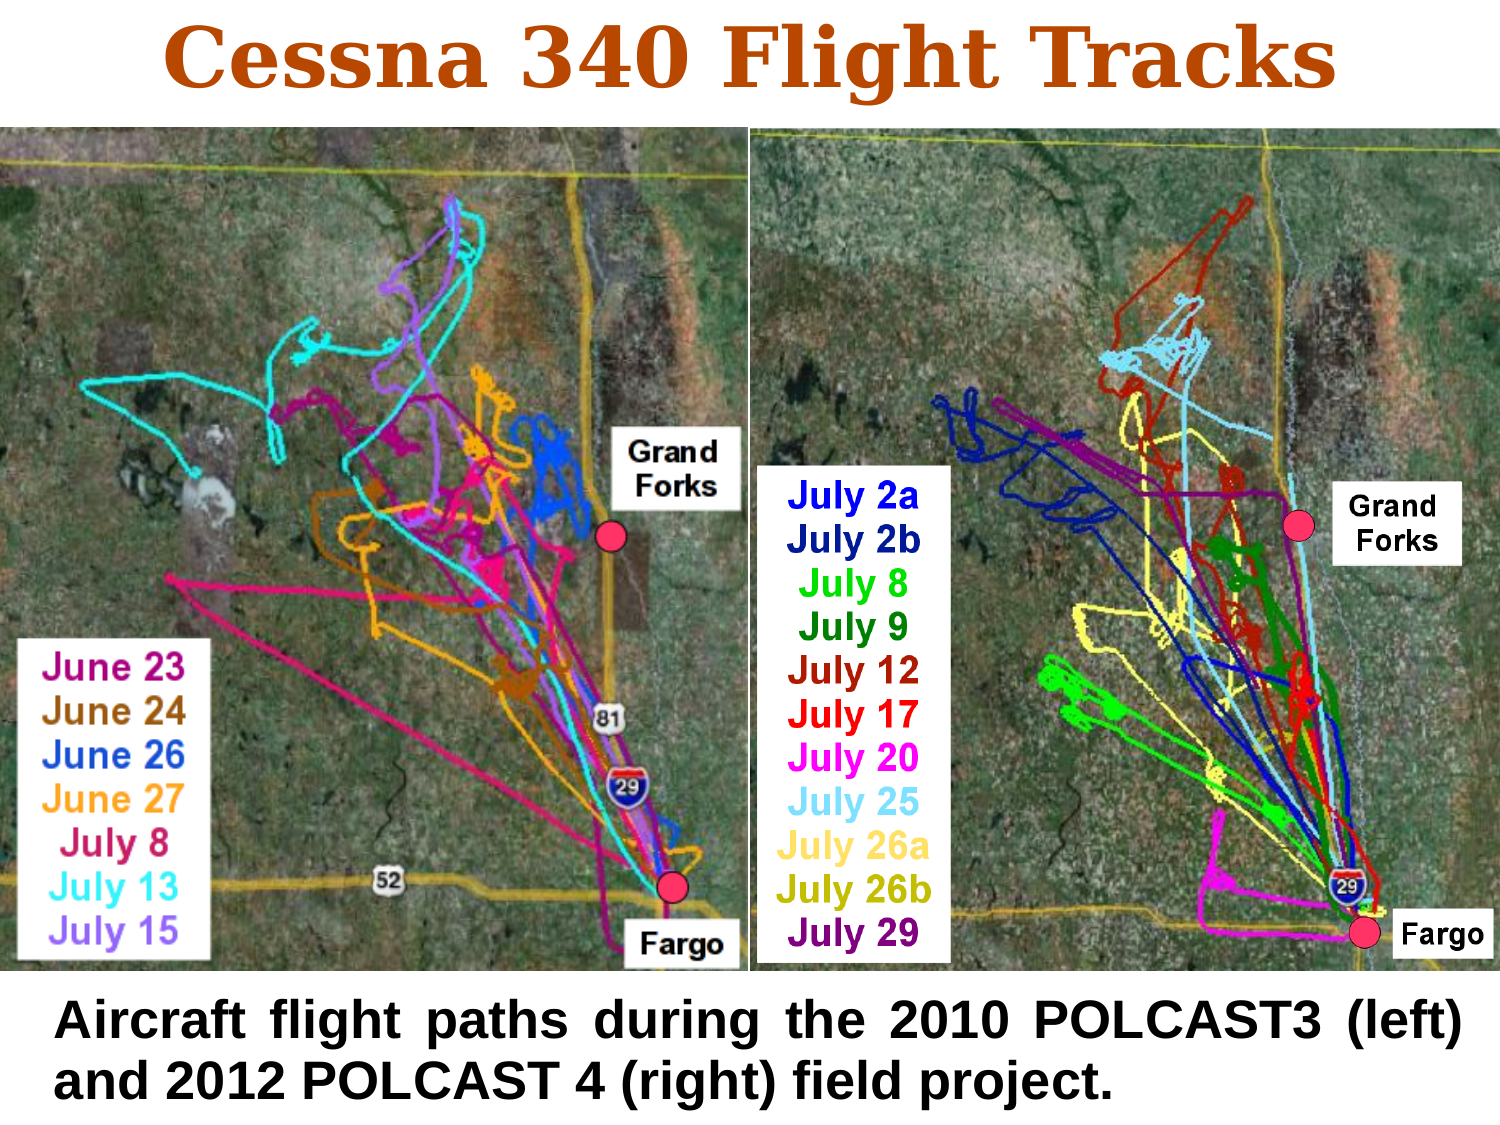

# Cessna 340 Flight Tracks
Aircraft flight paths during the 2010 POLCAST3 (left) and 2012 POLCAST 4 (right) field project.